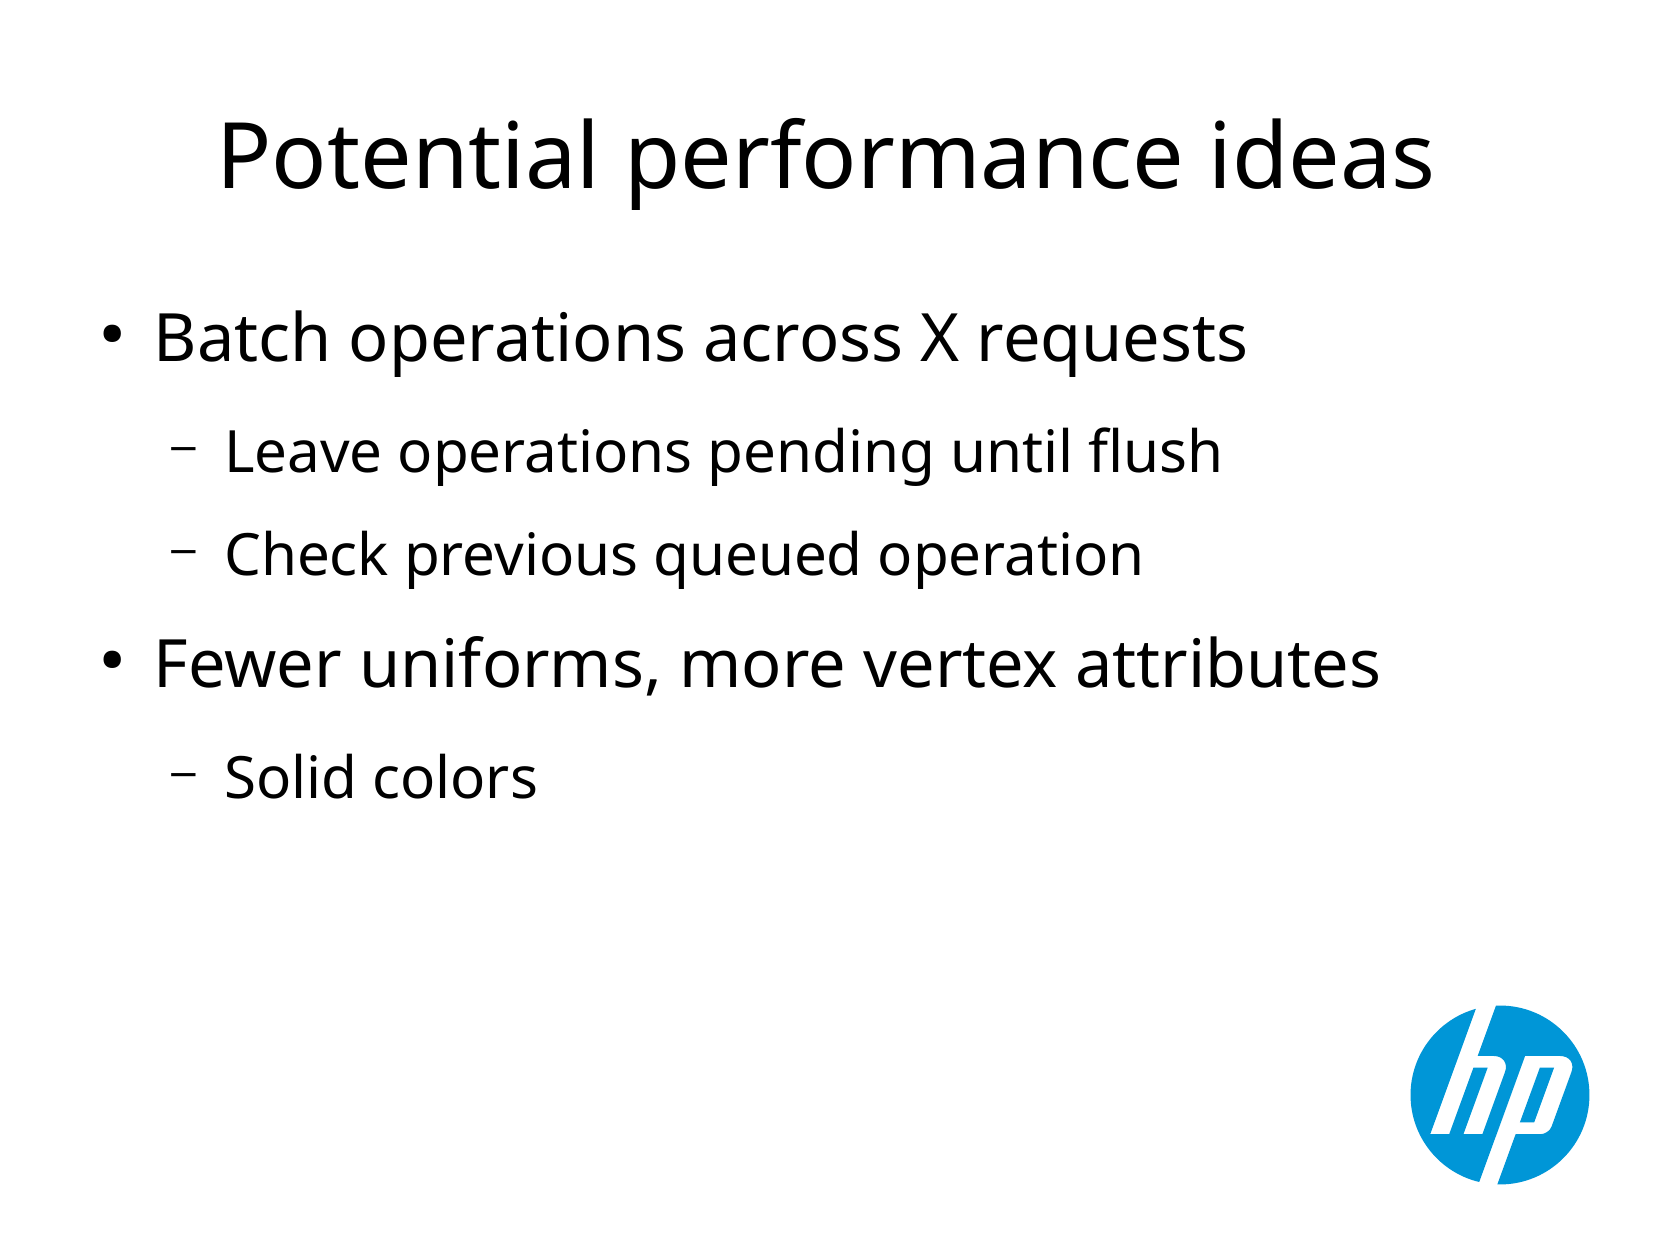

# Potential performance ideas
Batch operations across X requests
Leave operations pending until flush
Check previous queued operation
Fewer uniforms, more vertex attributes
Solid colors